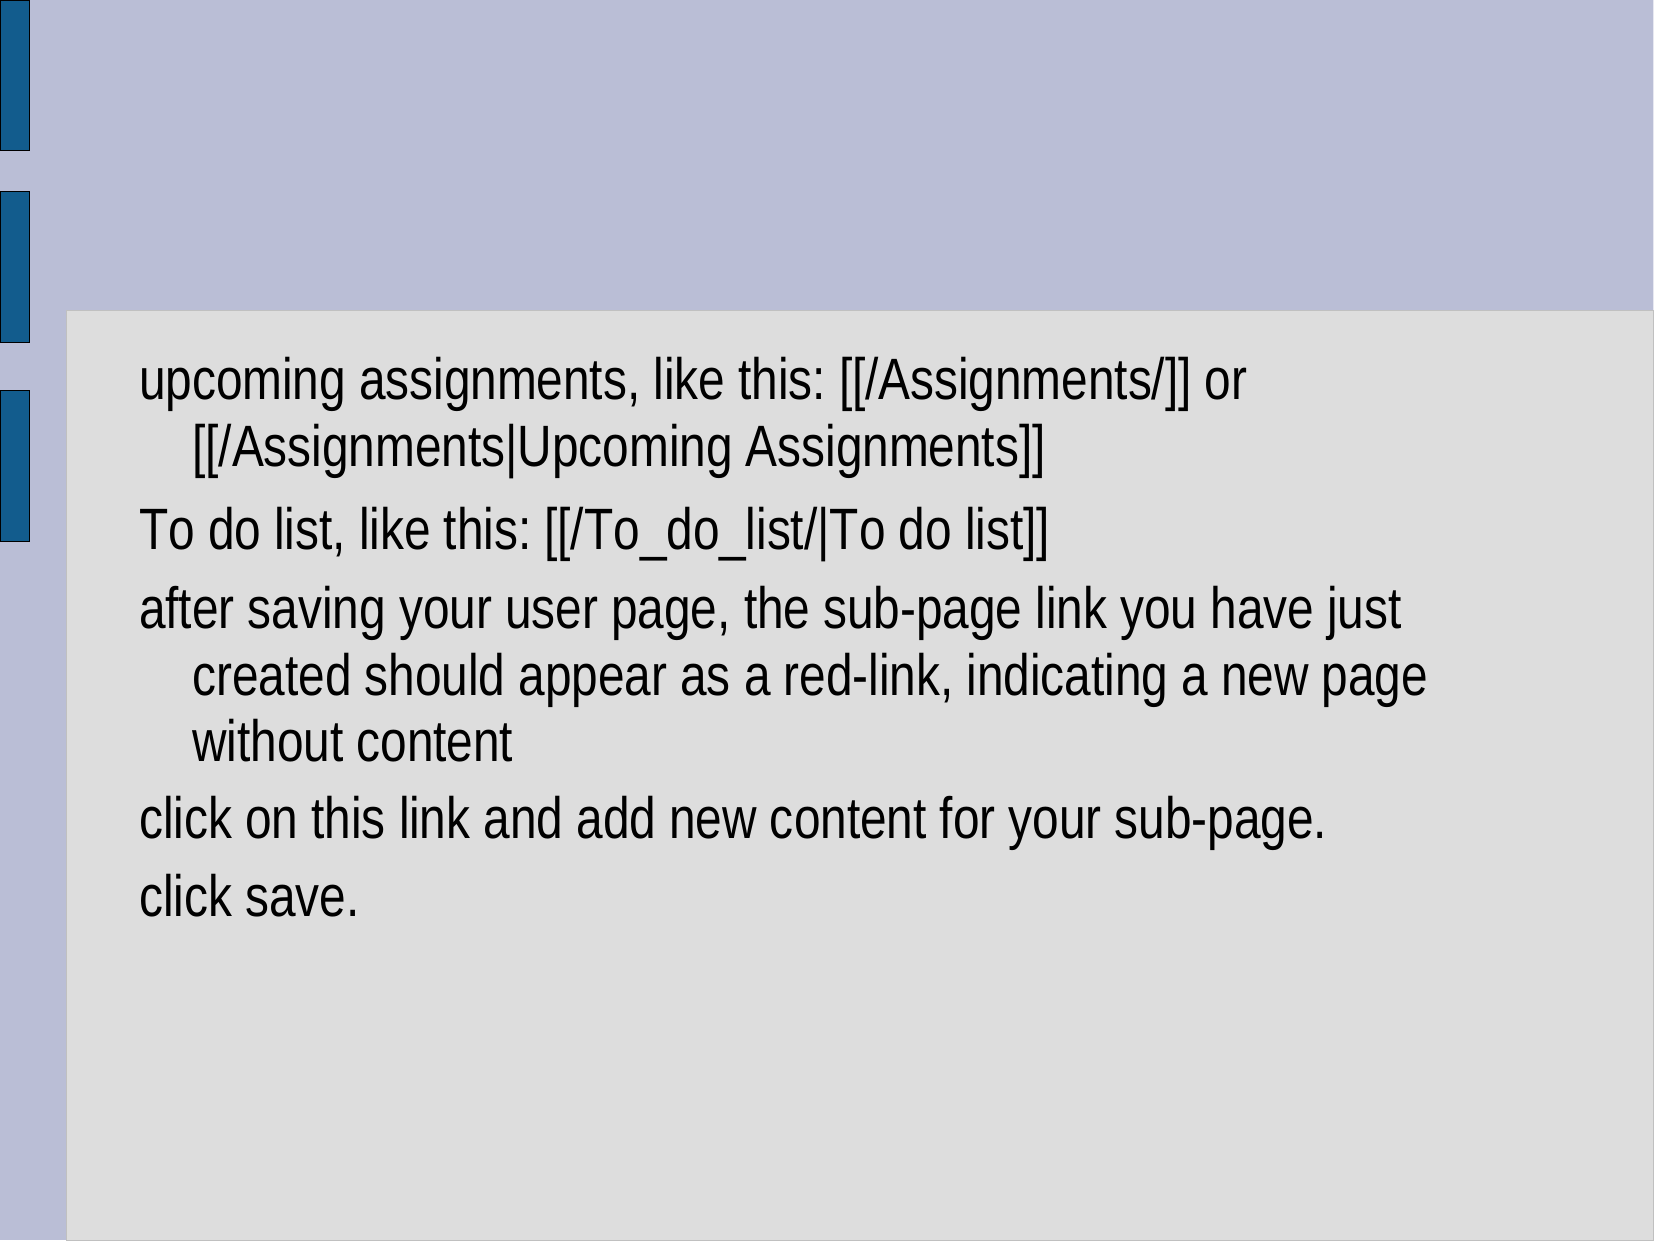

# upcoming assignments, like this: [[/Assignments/]] or [[/Assignments|Upcoming Assignments]]
To do list, like this: [[/To_do_list/|To do list]]
after saving your user page, the sub-page link you have just created should appear as a red-link, indicating a new page without content
click on this link and add new content for your sub-page.
click save.